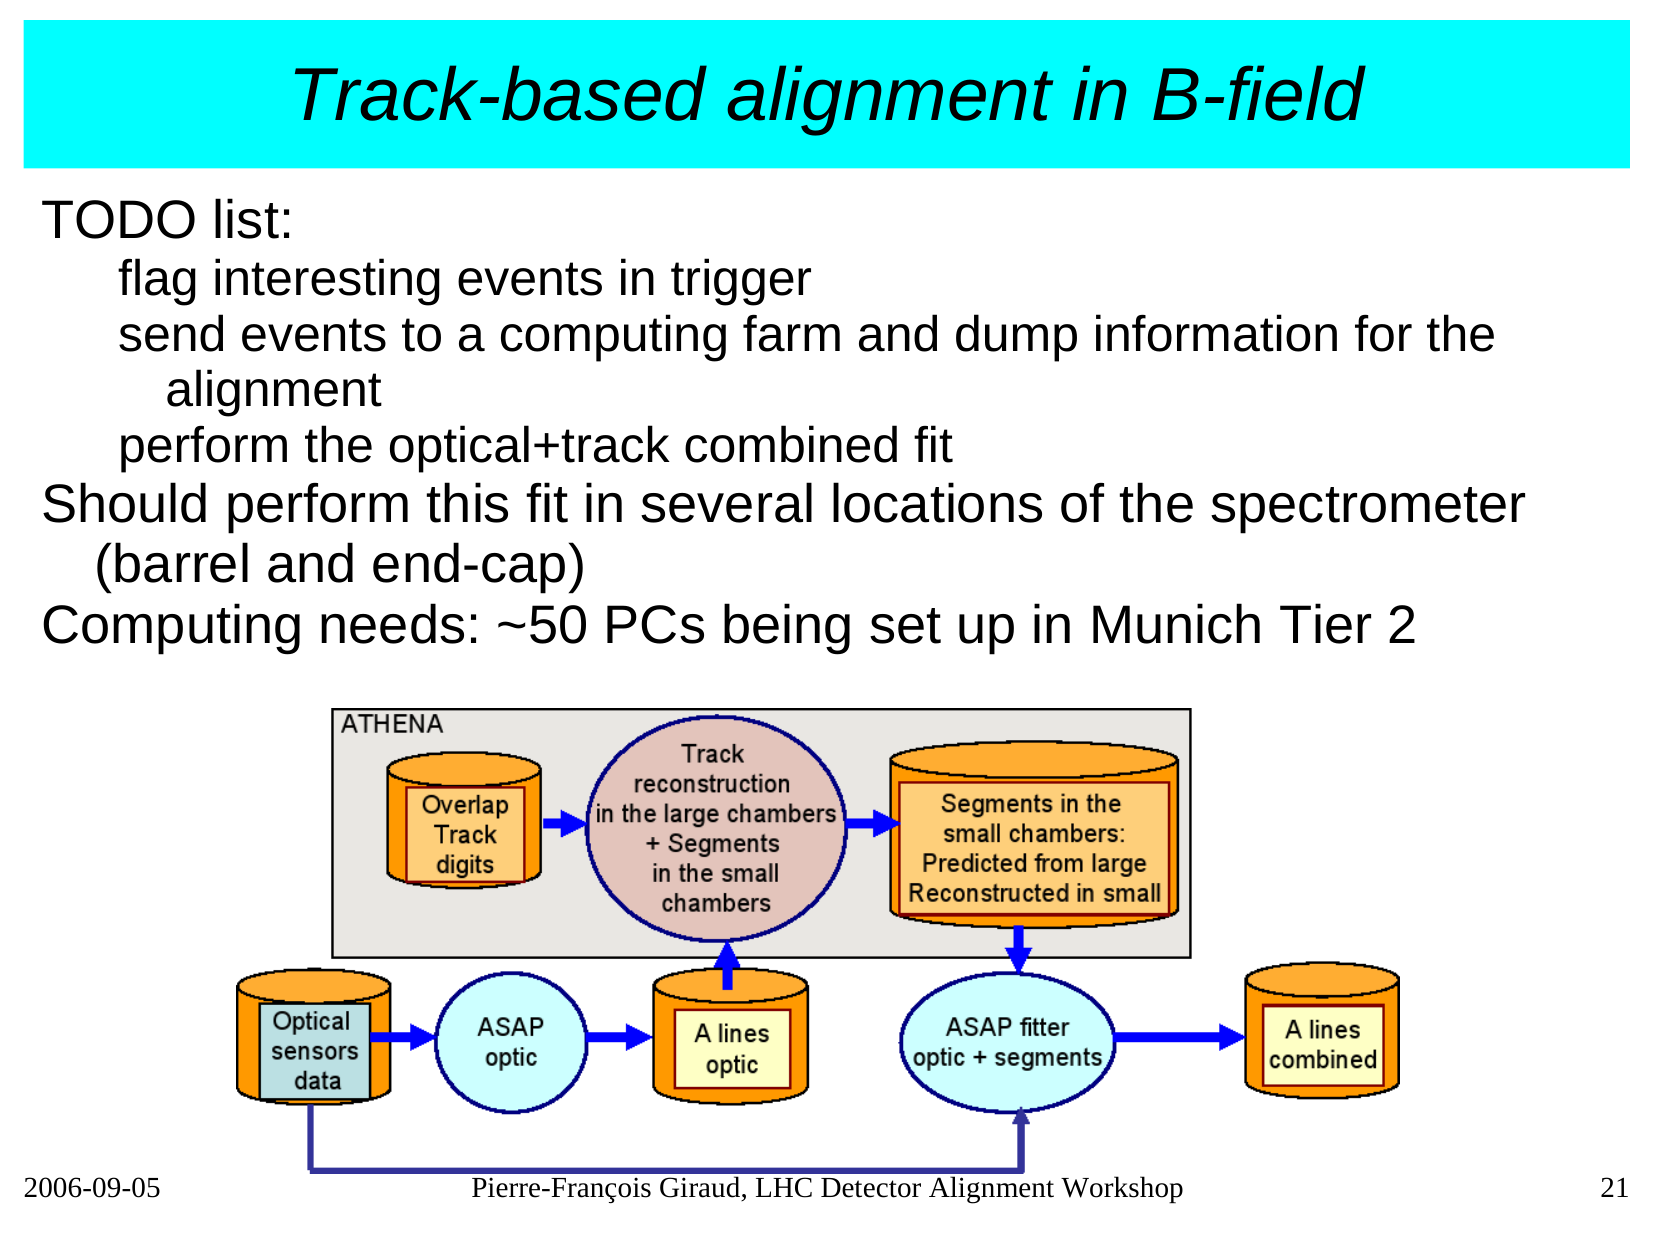

# Track-based alignment in B-field
TODO list:
flag interesting events in trigger
send events to a computing farm and dump information for the alignment
perform the optical+track combined fit
Should perform this fit in several locations of the spectrometer (barrel and end-cap)
Computing needs: ~50 PCs being set up in Munich Tier 2
2006-09-05
Pierre-François Giraud, LHC Detector Alignment Workshop
21